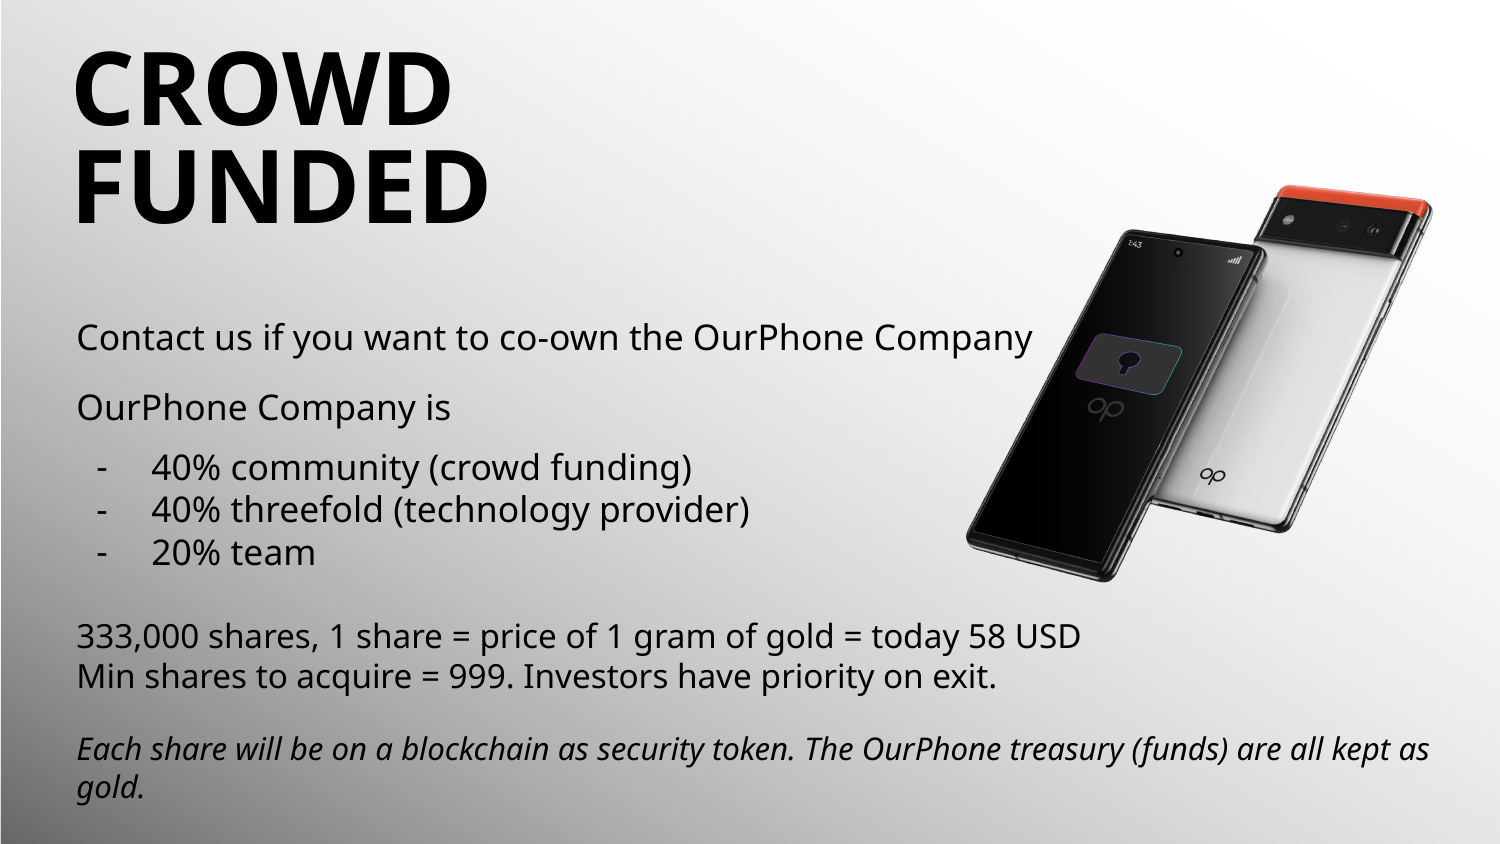

CROWD FUNDED
Contact us if you want to co-own the OurPhone Company
OurPhone Company is
40% community (crowd funding)
40% threefold (technology provider)
20% team
333,000 shares, 1 share = price of 1 gram of gold = today 58 USD
Min shares to acquire = 999. Investors have priority on exit.
Each share will be on a blockchain as security token. The OurPhone treasury (funds) are all kept as gold.